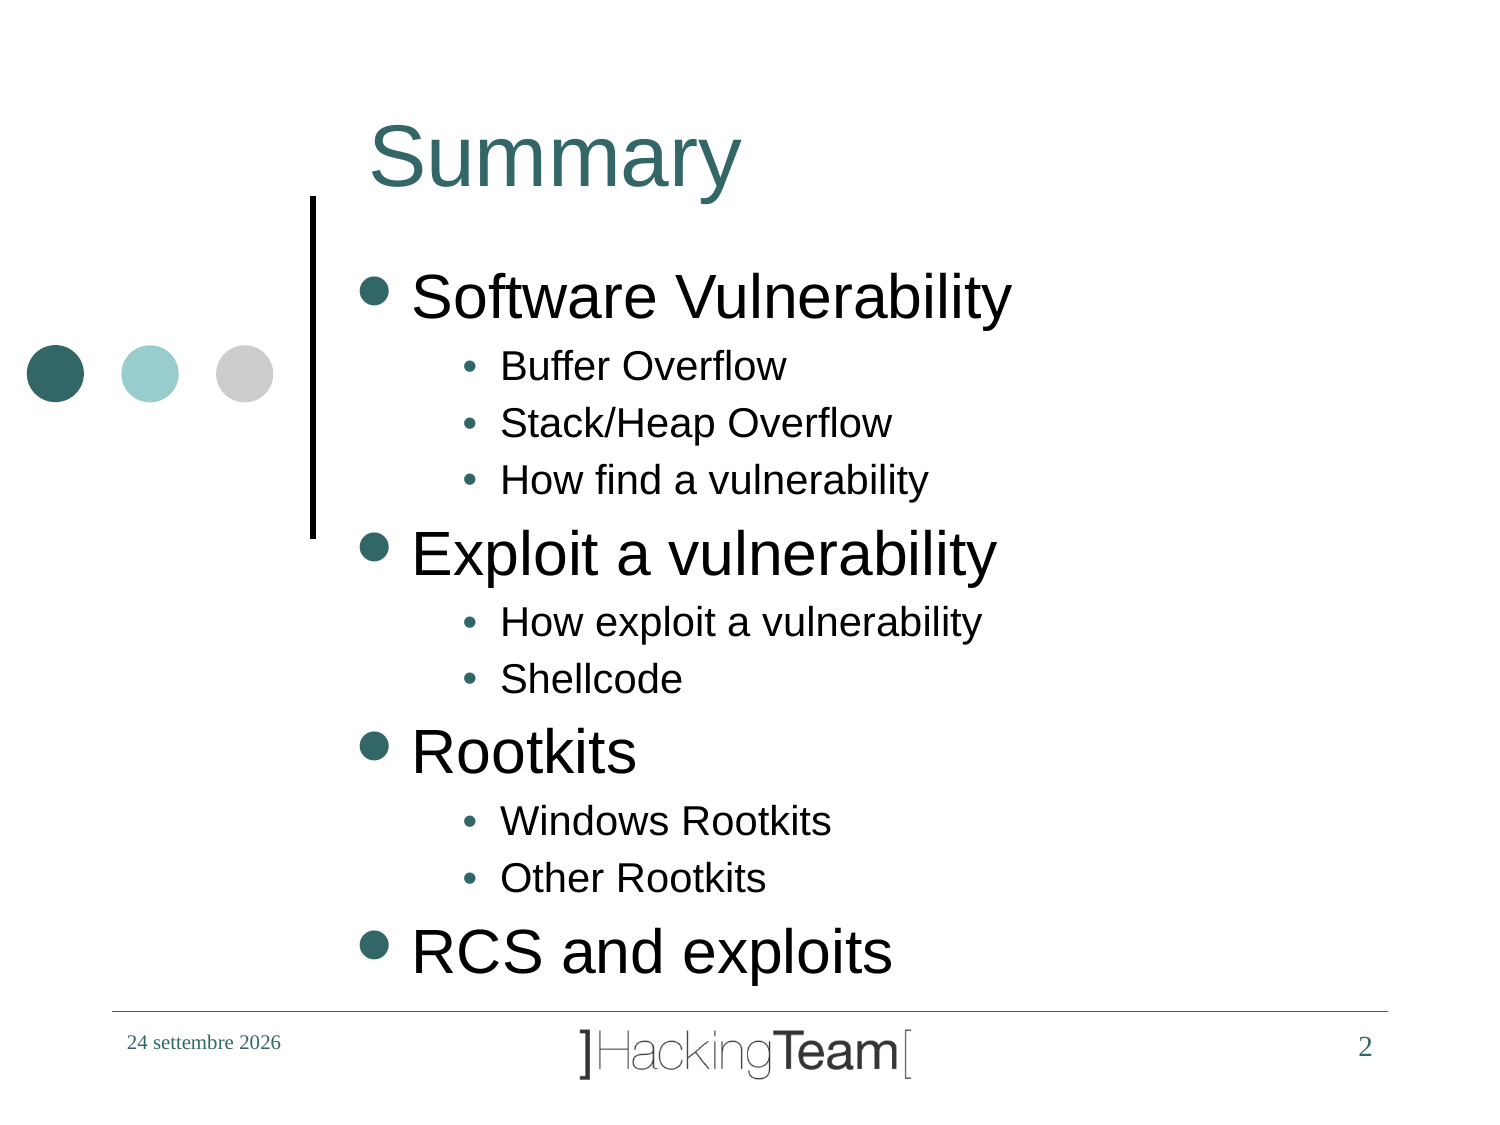

# Summary
Software Vulnerability
Buffer Overflow
Stack/Heap Overflow
How find a vulnerability
Exploit a vulnerability
How exploit a vulnerability
Shellcode
Rootkits
Windows Rootkits
Other Rootkits
RCS and exploits
2